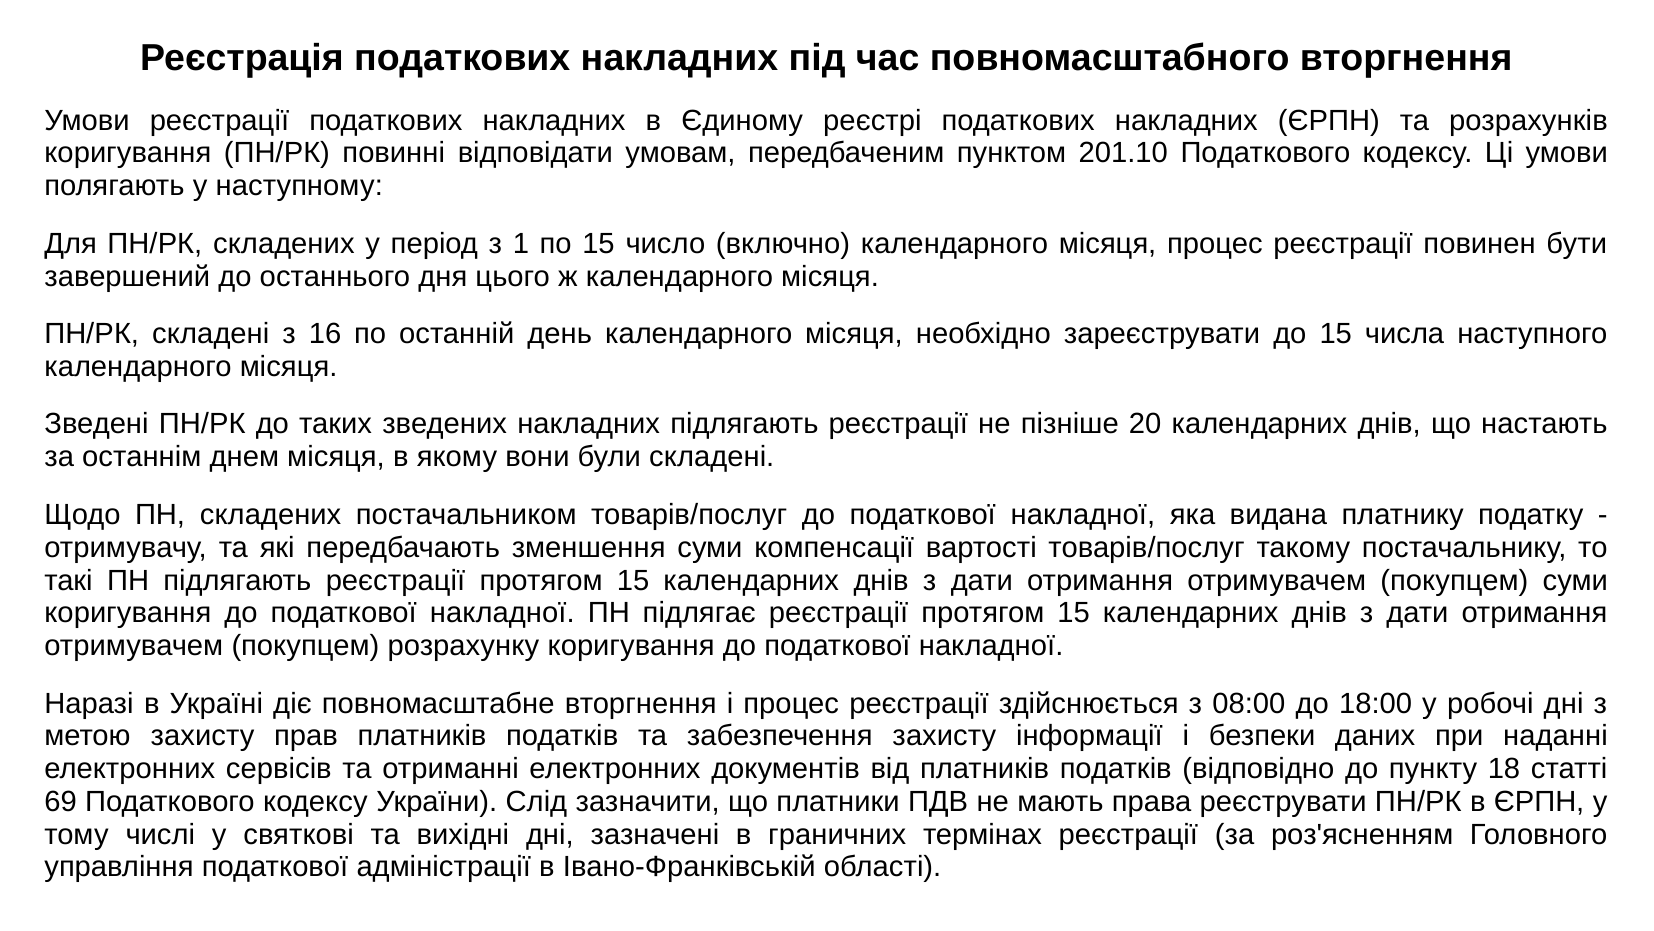

Реєстрація податкових накладних під час повномасштабного вторгнення
Умови реєстрації податкових накладних в Єдиному реєстрі податкових накладних (ЄРПН) та розрахунків коригування (ПН/РК) повинні відповідати умовам, передбаченим пунктом 201.10 Податкового кодексу. Ці умови полягають у наступному:
Для ПН/РК, складених у період з 1 по 15 число (включно) календарного місяця, процес реєстрації повинен бути завершений до останнього дня цього ж календарного місяця.
ПН/РК, складені з 16 по останній день календарного місяця, необхідно зареєструвати до 15 числа наступного календарного місяця.
Зведені ПН/РК до таких зведених накладних підлягають реєстрації не пізніше 20 календарних днів, що настають за останнім днем місяця, в якому вони були складені.
Щодо ПН, складених постачальником товарів/послуг до податкової накладної, яка видана платнику податку - отримувачу, та які передбачають зменшення суми компенсації вартості товарів/послуг такому постачальнику, то такі ПН підлягають реєстрації протягом 15 календарних днів з дати отримання отримувачем (покупцем) суми коригування до податкової накладної. ПН підлягає реєстрації протягом 15 календарних днів з дати отримання отримувачем (покупцем) розрахунку коригування до податкової накладної.
Наразі в Україні діє повномасштабне вторгнення і процес реєстрації здійснюється з 08:00 до 18:00 у робочі дні з метою захисту прав платників податків та забезпечення захисту інформації і безпеки даних при наданні електронних сервісів та отриманні електронних документів від платників податків (відповідно до пункту 18 статті 69 Податкового кодексу України). Слід зазначити, що платники ПДВ не мають права реєструвати ПН/РК в ЄРПН, у тому числі у святкові та вихідні дні, зазначені в граничних термінах реєстрації (за роз'ясненням Головного управління податкової адміністрації в Івано-Франківській області).